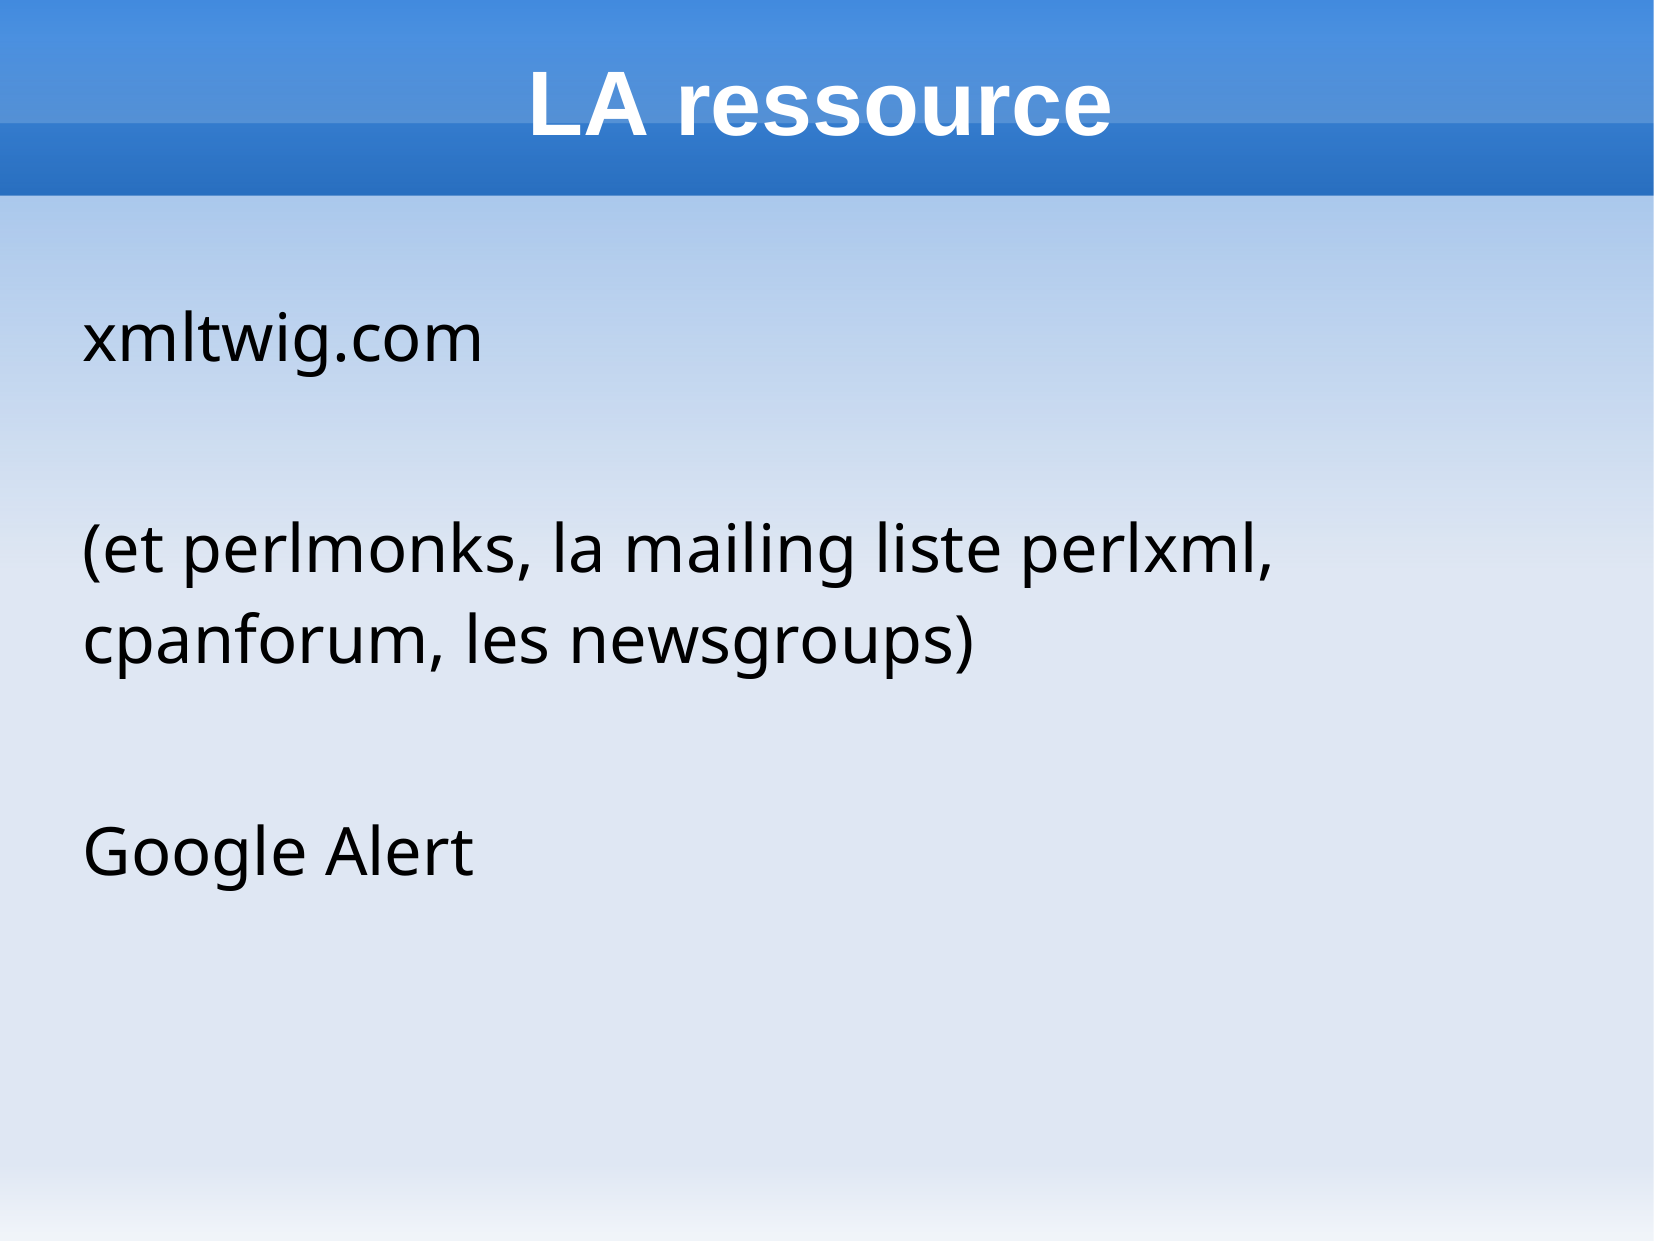

# LA ressource
xmltwig.com
(et perlmonks, la mailing liste perlxml, cpanforum, les newsgroups)
Google Alert